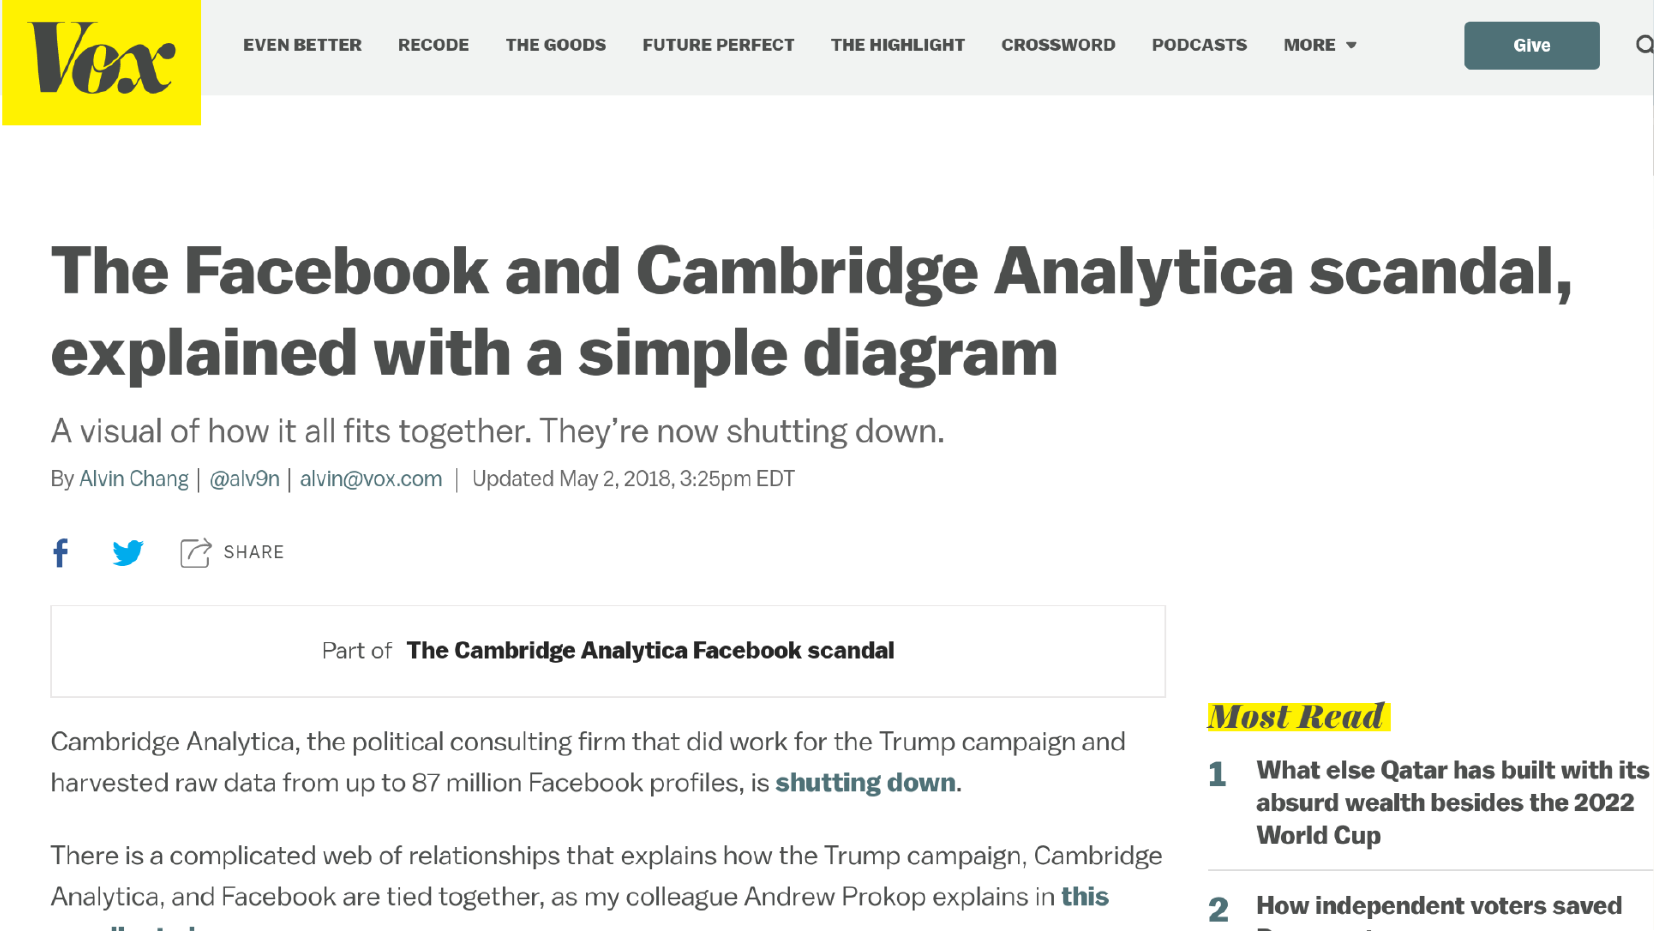

# Estas redes no son sustentables a futuro.